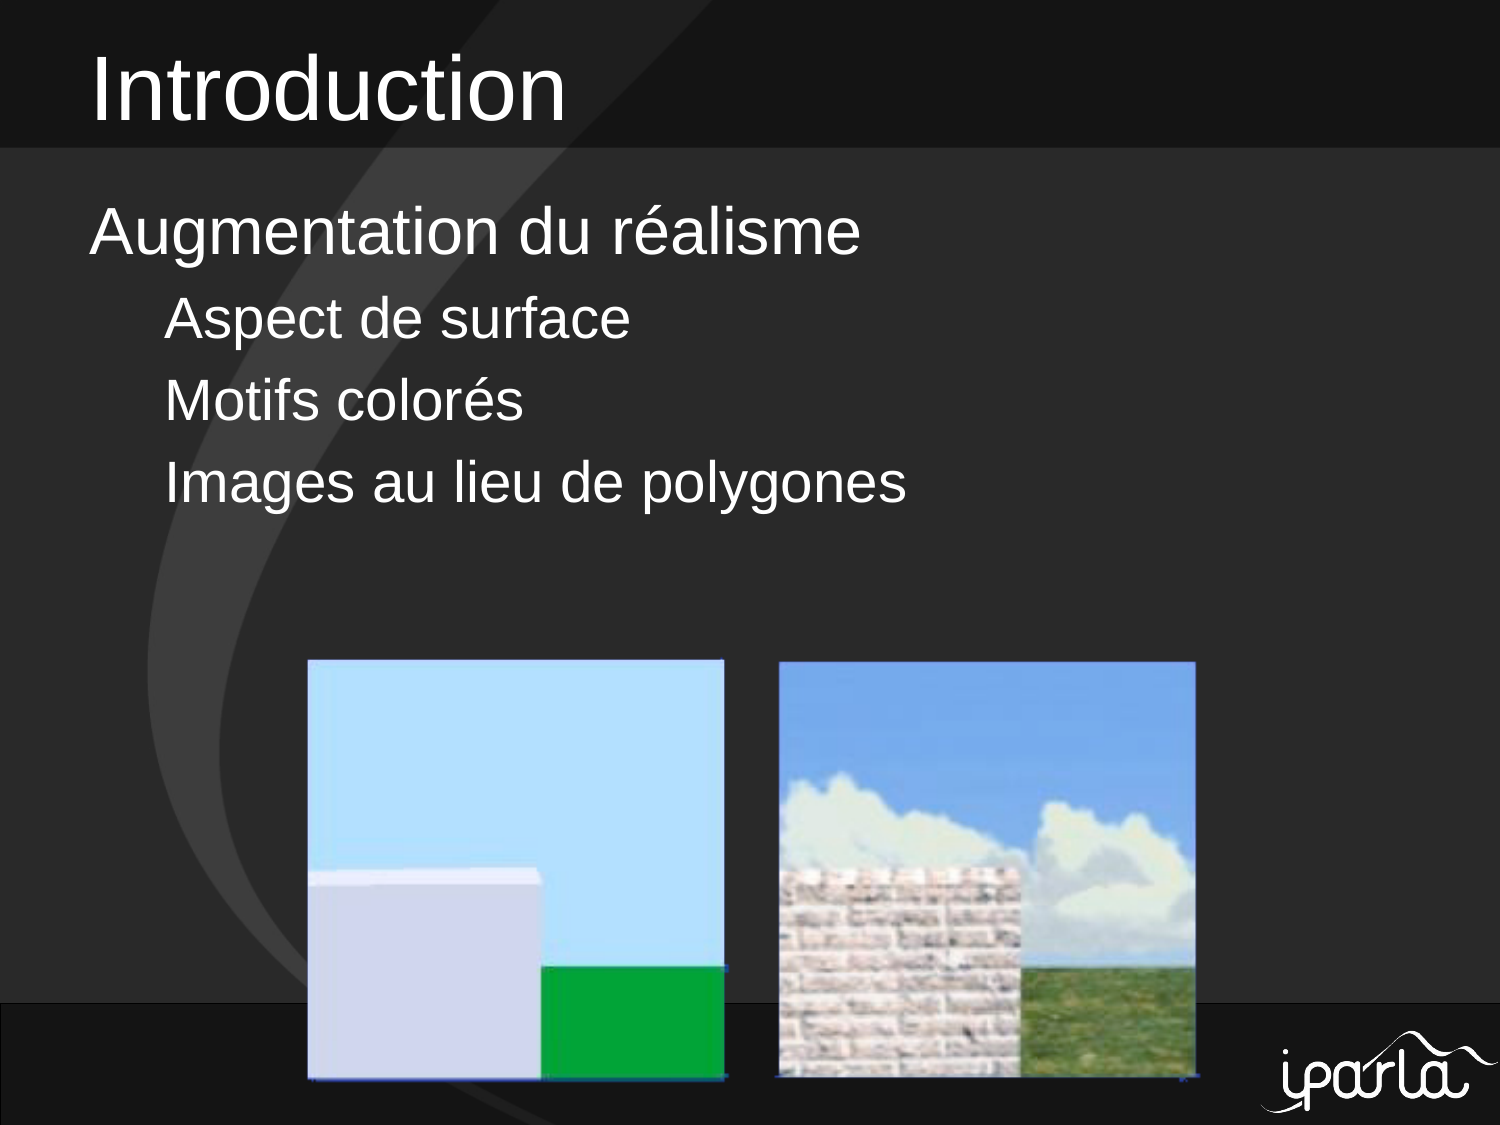

# Introduction
Augmentation du réalisme
Aspect de surface
Motifs colorés
Images au lieu de polygones